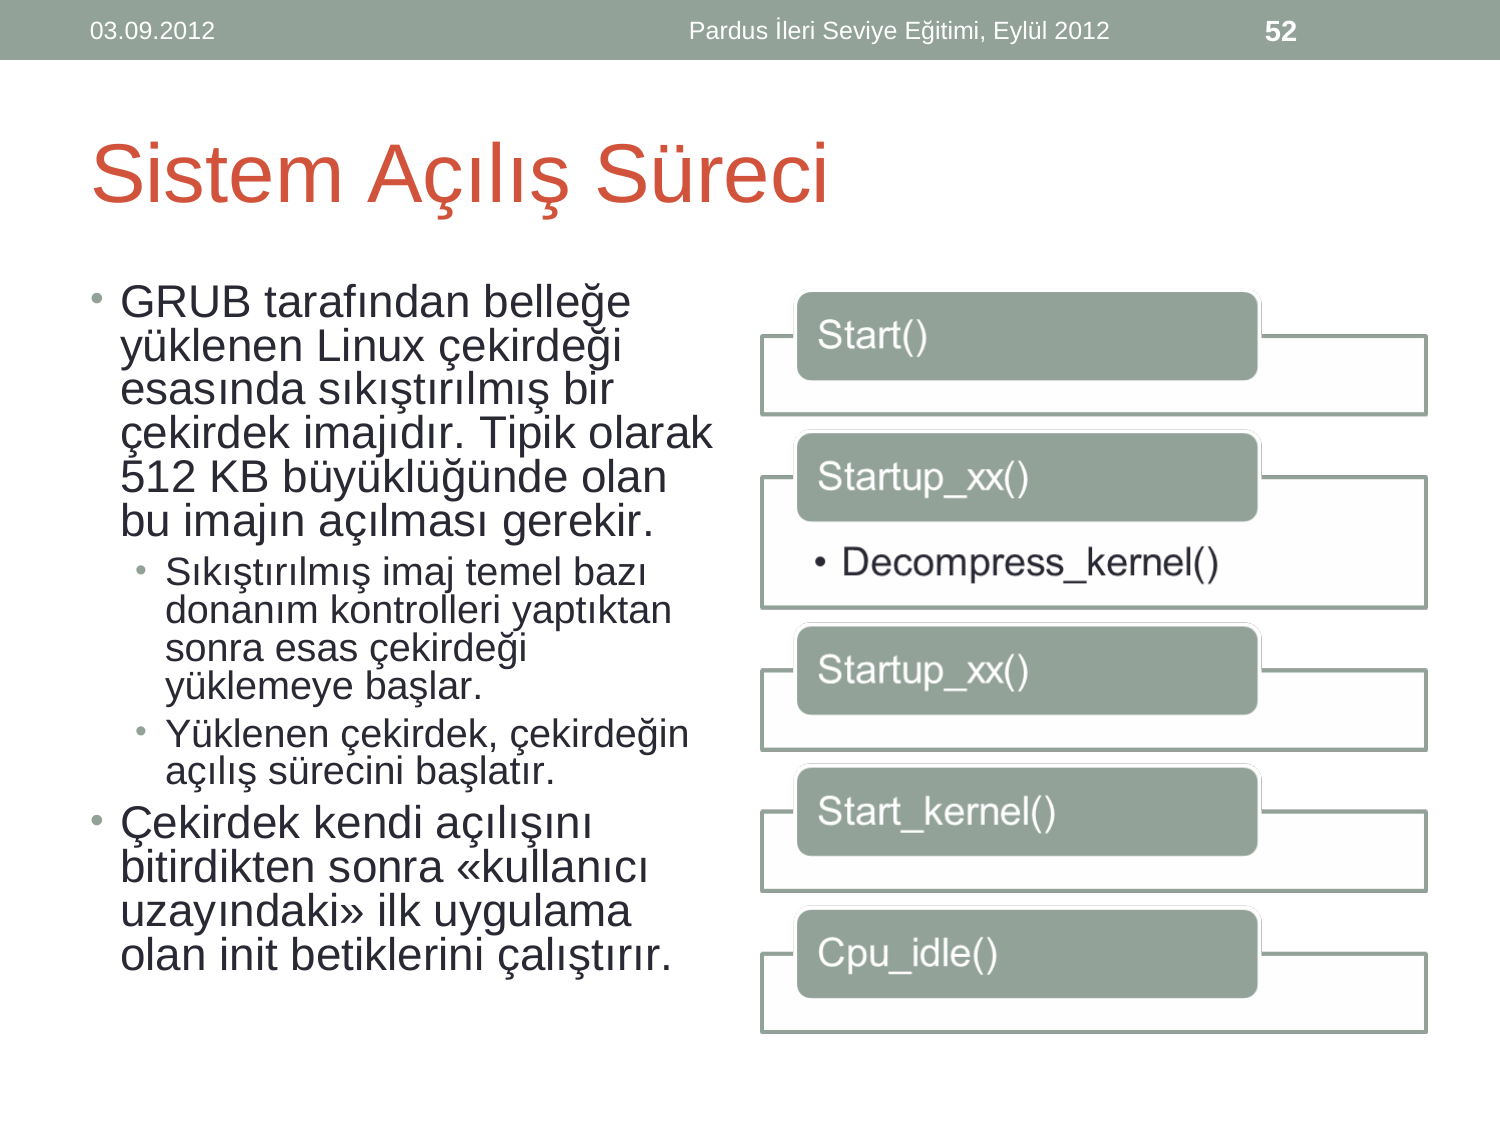

03.09.2012
Pardus İleri Seviye Eğitimi, Eylül 2012
# Sistem Açılış Süreci
GRUB tarafından belleğe yüklenen Linux çekirdeği esasında sıkıştırılmış bir çekirdek imajıdır. Tipik olarak 512 KB büyüklüğünde olan bu imajın açılması gerekir.
Sıkıştırılmış imaj temel bazı donanım kontrolleri yaptıktan sonra esas çekirdeği yüklemeye başlar.
Yüklenen çekirdek, çekirdeğin açılış sürecini başlatır.
Çekirdek kendi açılışını bitirdikten sonra «kullanıcı uzayındaki» ilk uygulama olan init betiklerini çalıştırır.